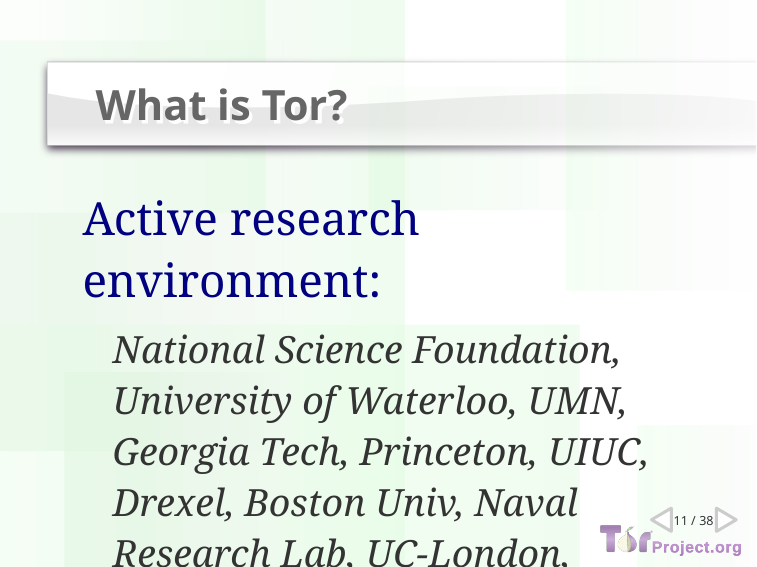

What is Tor?
Active research environment:
National Science Foundation, University of Waterloo, UMN, Georgia Tech, Princeton, UIUC, Drexel, Boston Univ, Naval Research Lab, UC-London, Indiana Univ., Univ. of Cambridge